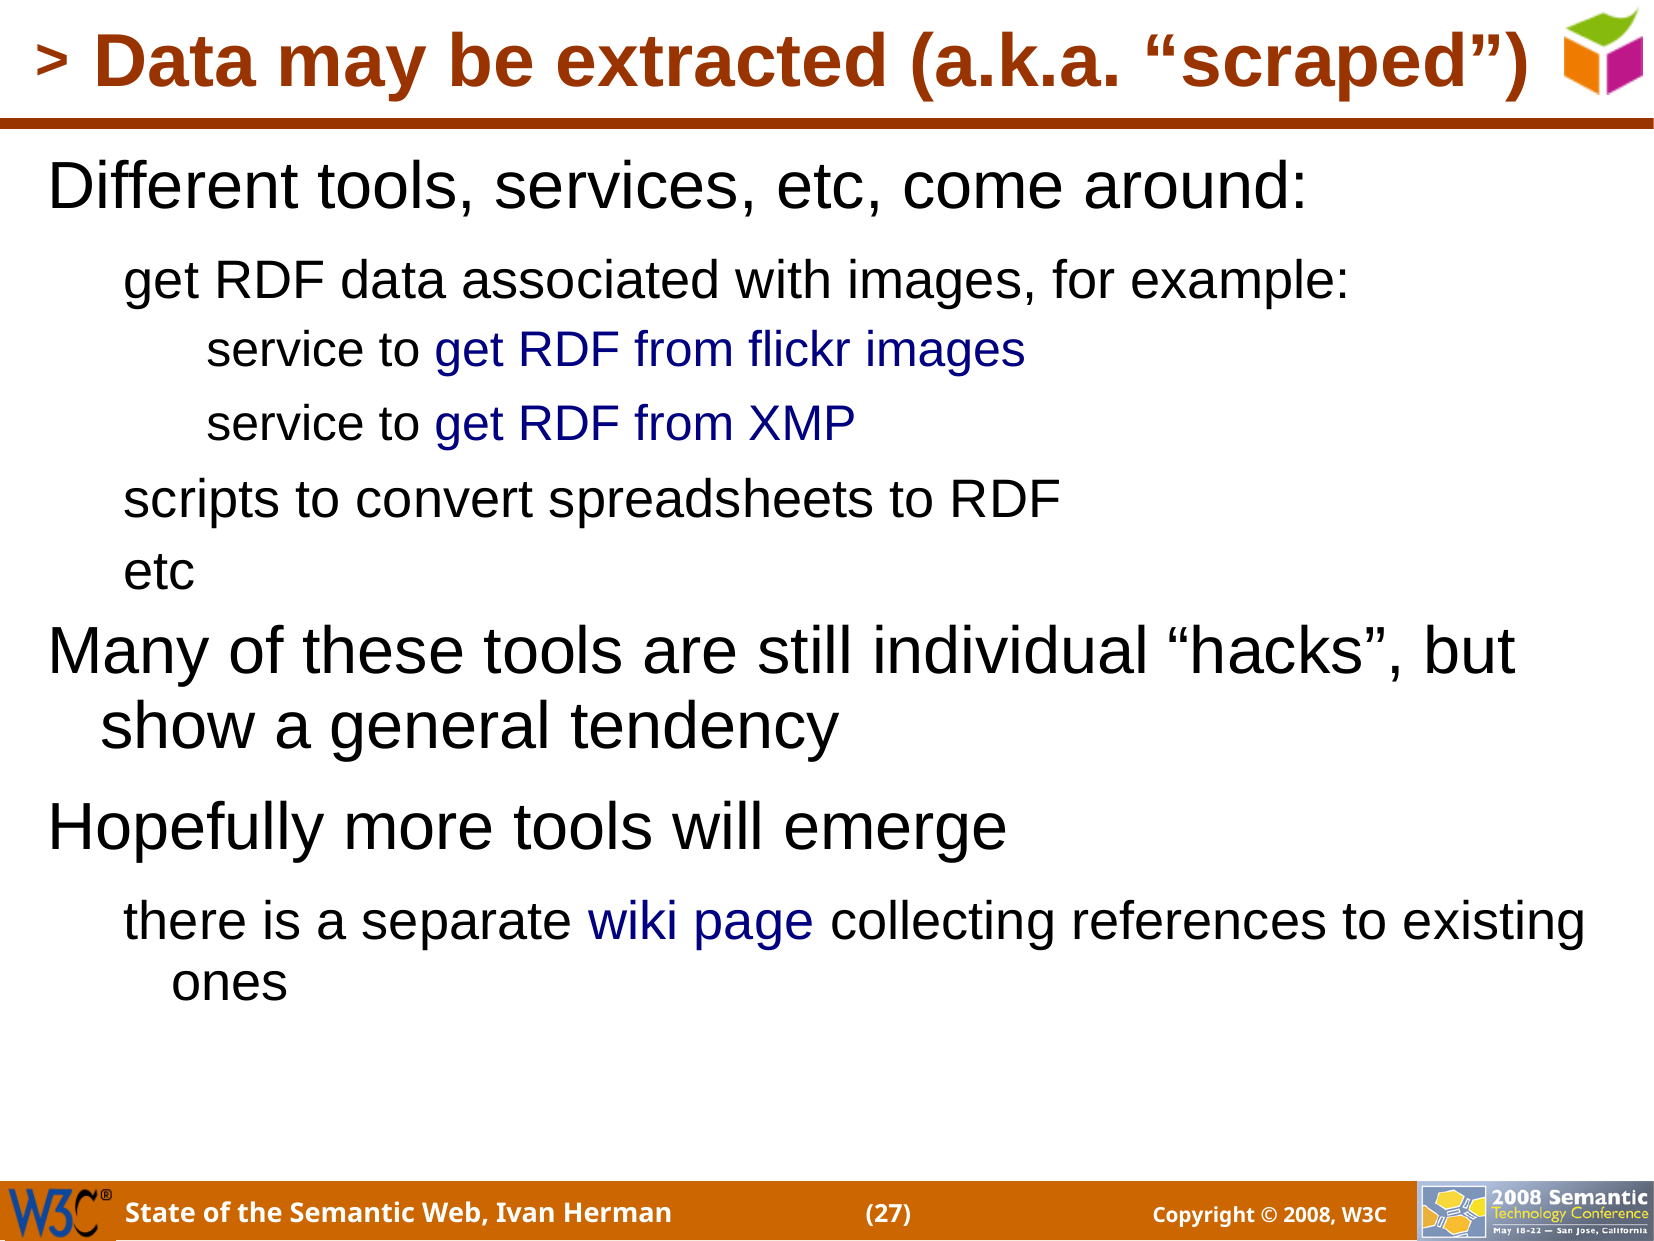

# Data may be extracted (a.k.a. “scraped”)
Different tools, services, etc, come around:
get RDF data associated with images, for example:
service to get RDF from flickr images
service to get RDF from XMP
scripts to convert spreadsheets to RDF
etc
Many of these tools are still individual “hacks”, but show a general tendency
Hopefully more tools will emerge
there is a separate wiki page collecting references to existing ones